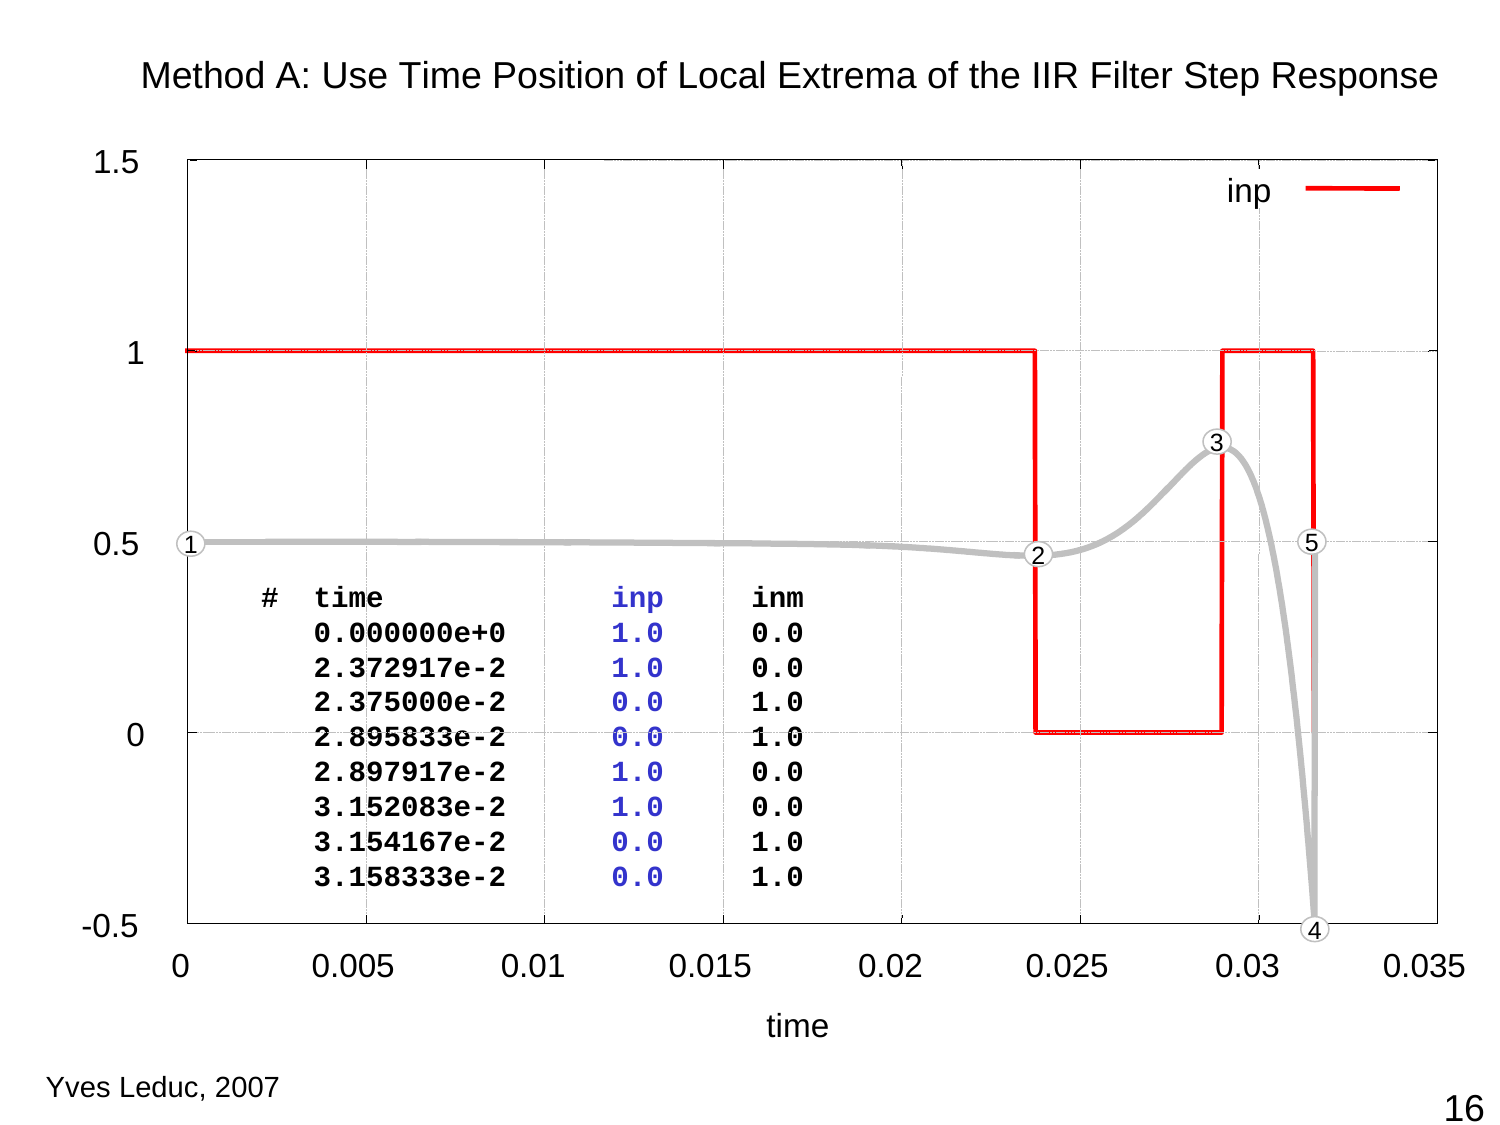

Method A: Use Time Position of Local Extrema of the IIR Filter Step Response
 1.5
inp
 1
3
5
1
2
4
 0.5
 0
-0.5
 0
 0.005
 0.01
 0.015
 0.02
 0.025
 0.03
 0.035
time
# time inp inm
 0.000000e+0 1.0 0.0
 2.372917e-2 1.0 0.0
 2.375000e-2 0.0 1.0
 2.895833e-2 0.0 1.0
 2.897917e-2 1.0 0.0
 3.152083e-2 1.0 0.0
 3.154167e-2 0.0 1.0
 3.158333e-2 0.0 1.0
16